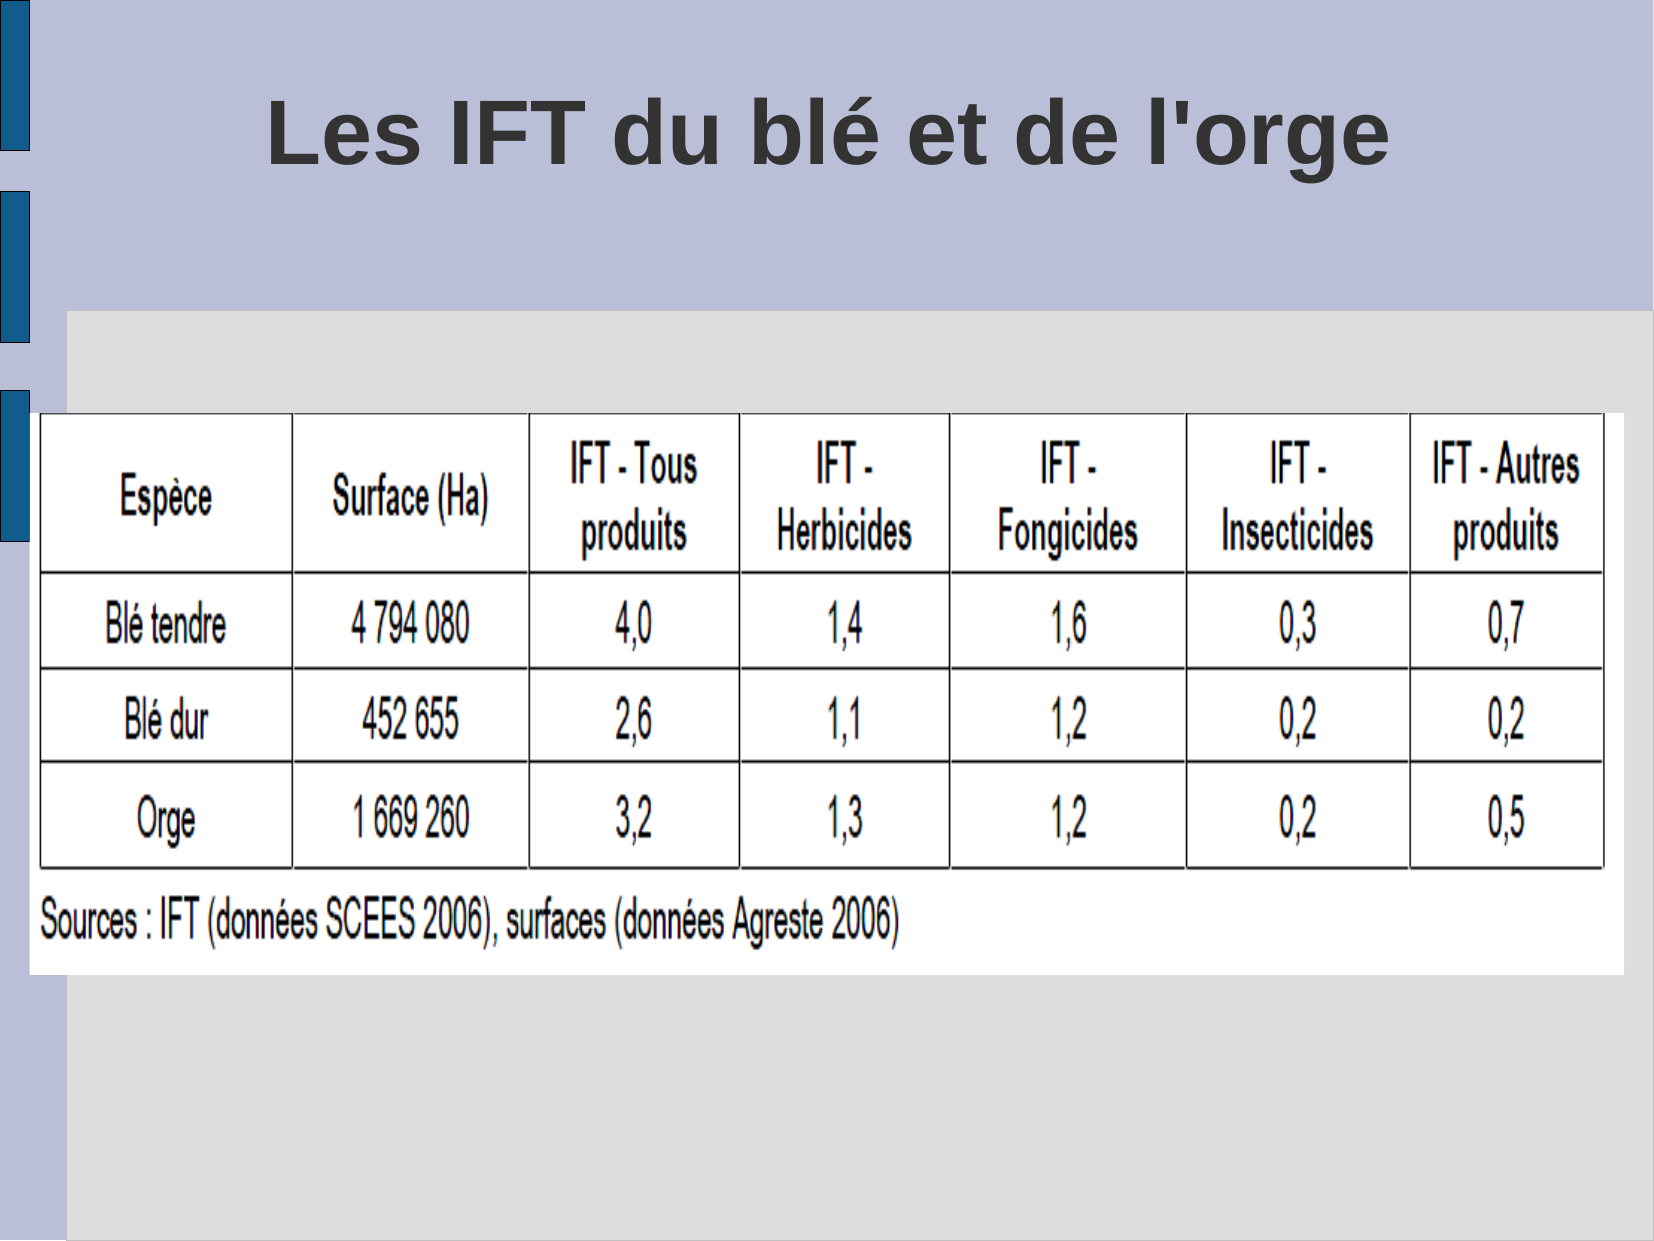

# Les IFT du blé et de l'orge